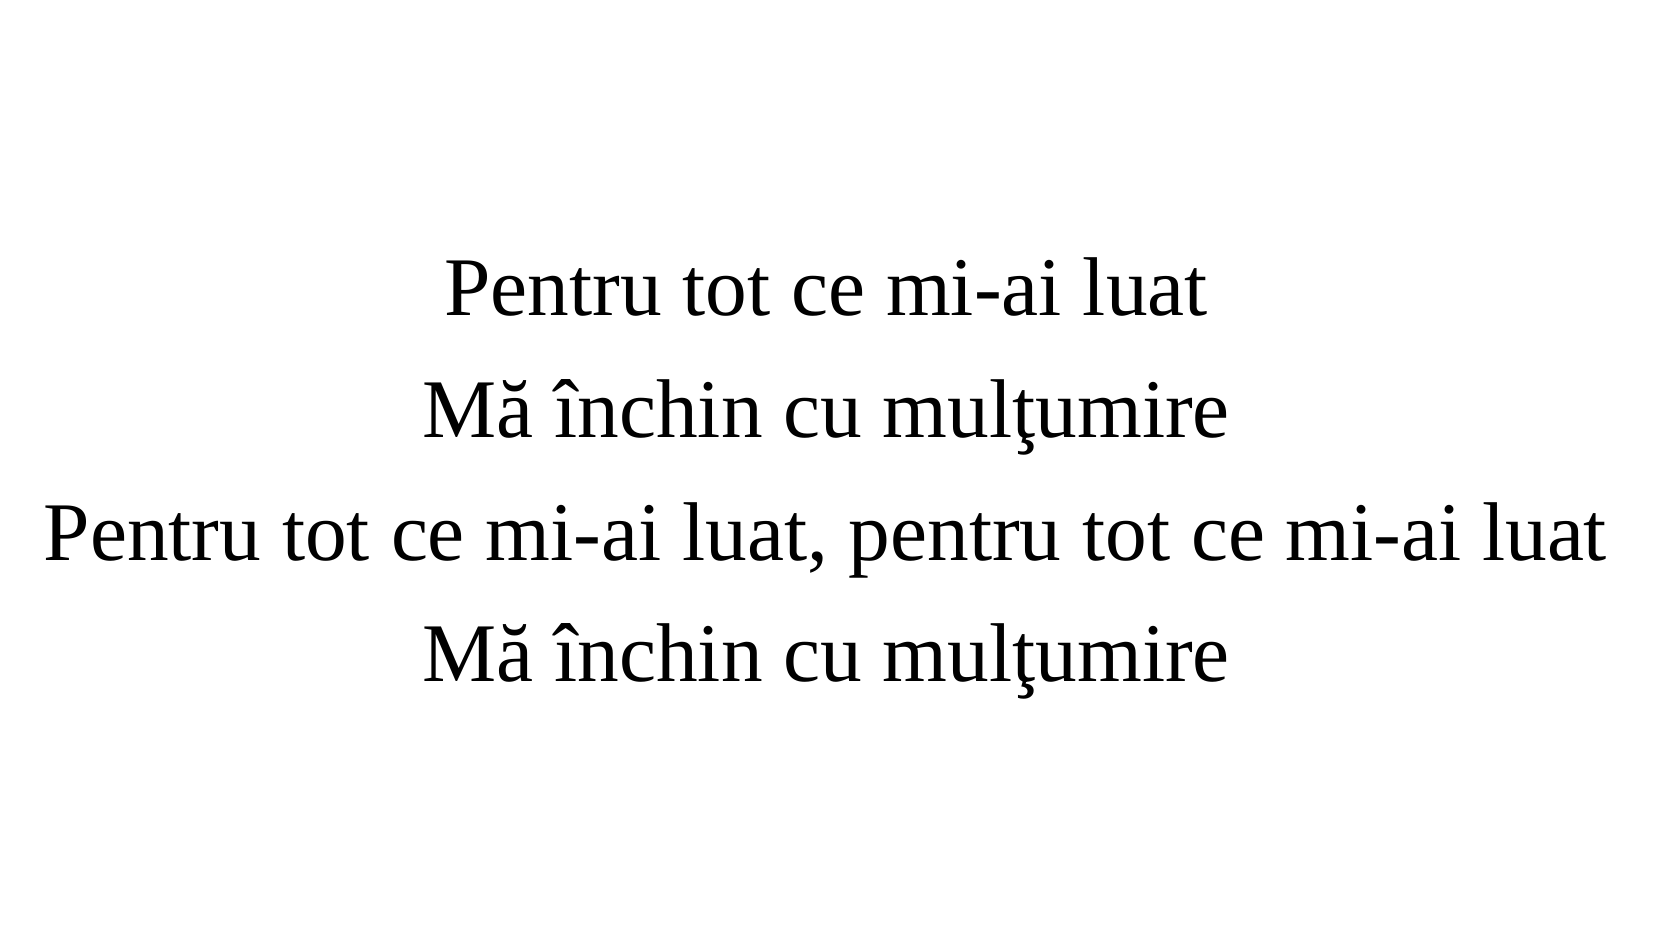

# Pentru tot ce mi-ai luat
Mă închin cu mulţumire
Pentru tot ce mi-ai luat, pentru tot ce mi-ai luat
Mă închin cu mulţumire